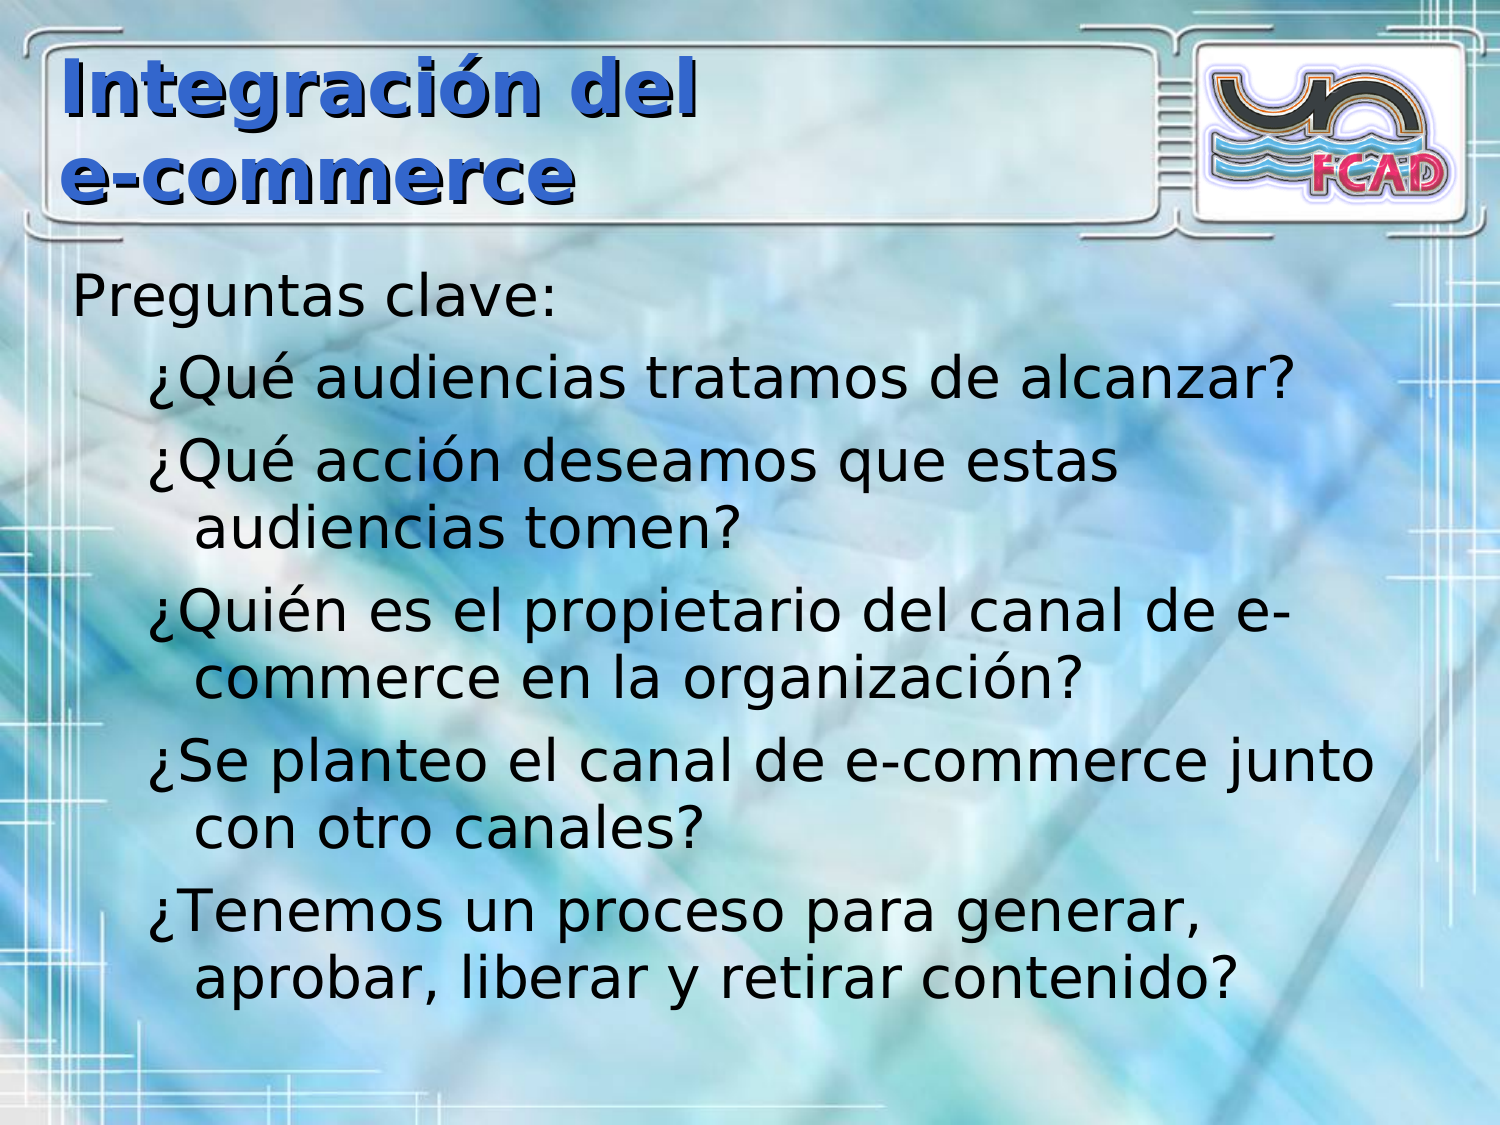

# Integración del e-commerce
Preguntas clave:
¿Qué audiencias tratamos de alcanzar?
¿Qué acción deseamos que estas audiencias tomen?
¿Quién es el propietario del canal de e-commerce en la organización?
¿Se planteo el canal de e-commerce junto con otro canales?
¿Tenemos un proceso para generar, aprobar, liberar y retirar contenido?